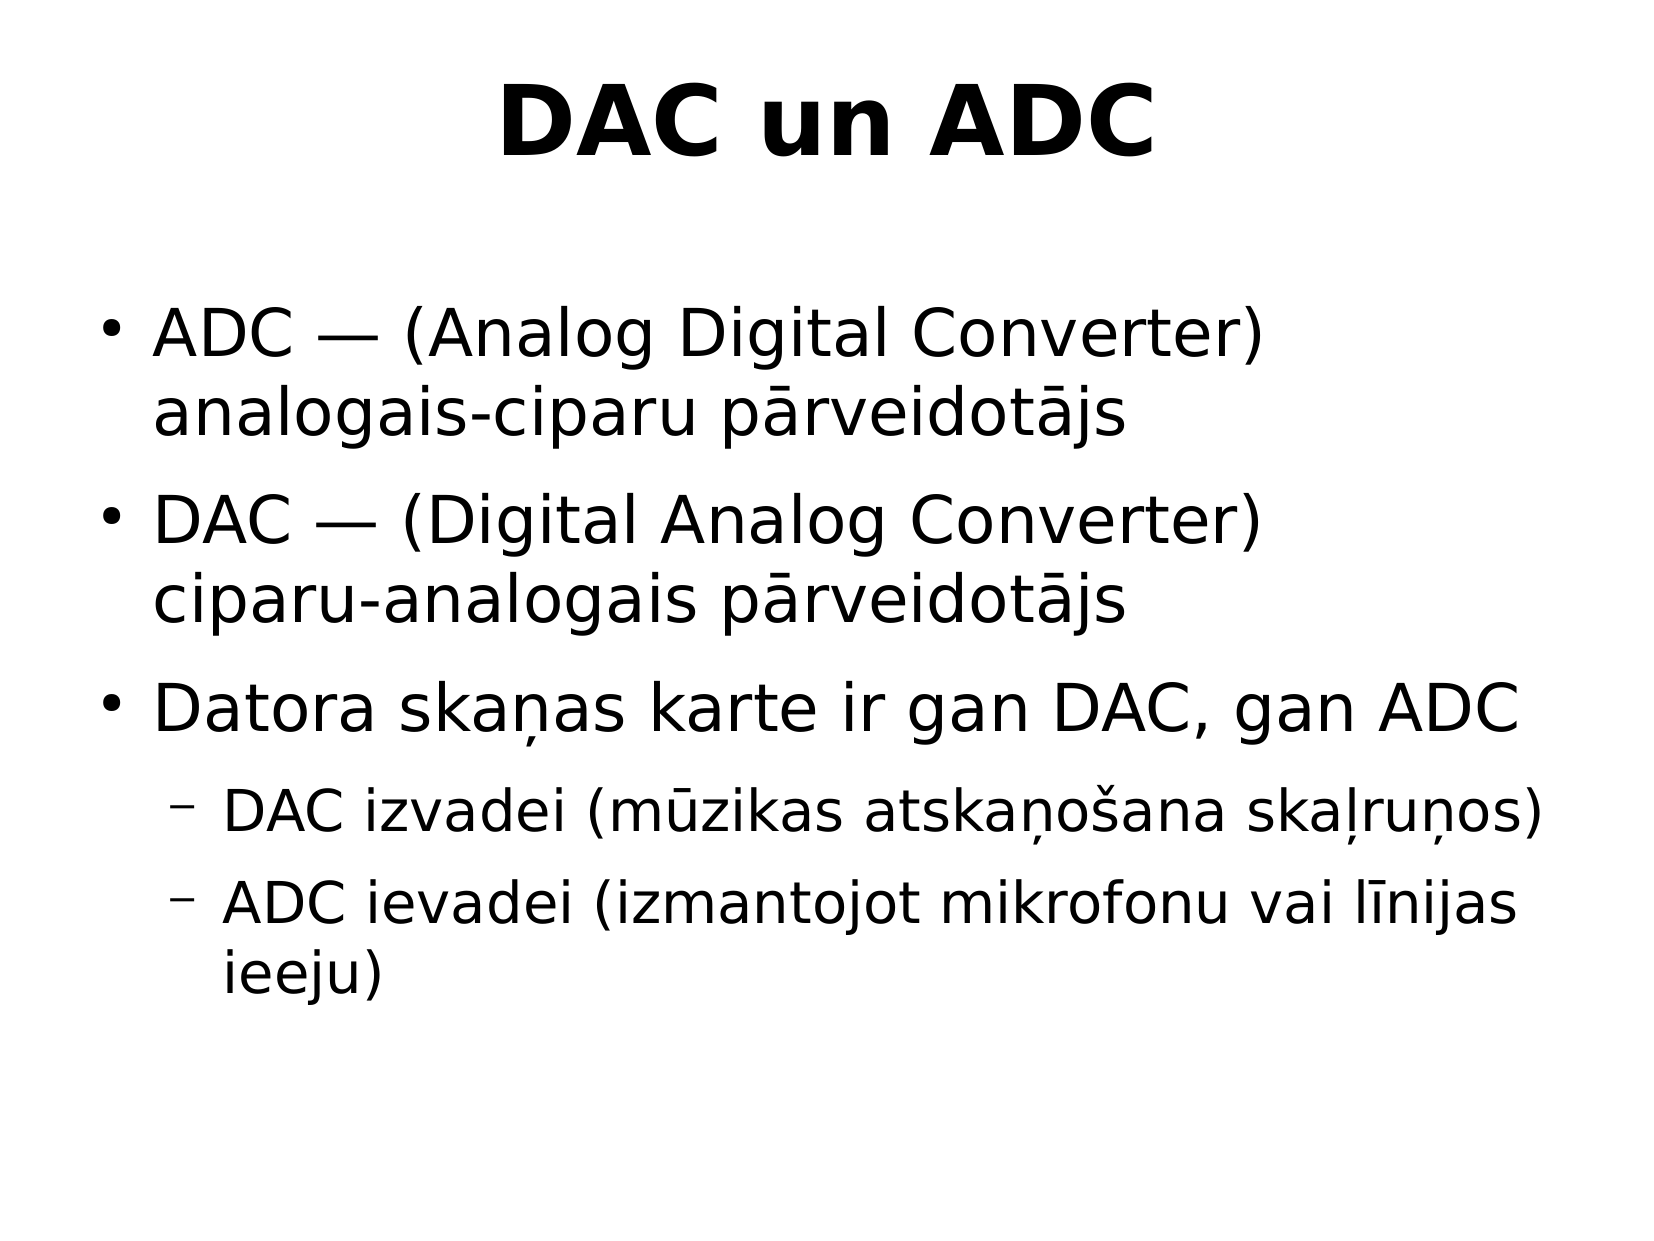

DAC un ADC
# ADC — (Analog Digital Converter) analogais-ciparu pārveidotājs
DAC — (Digital Analog Converter)
ciparu-analogais pārveidotājs
Datora skaņas karte ir gan DAC, gan ADC
DAC izvadei (mūzikas atskaņošana skaļruņos)
ADC ievadei (izmantojot mikrofonu vai līnijas ieeju)